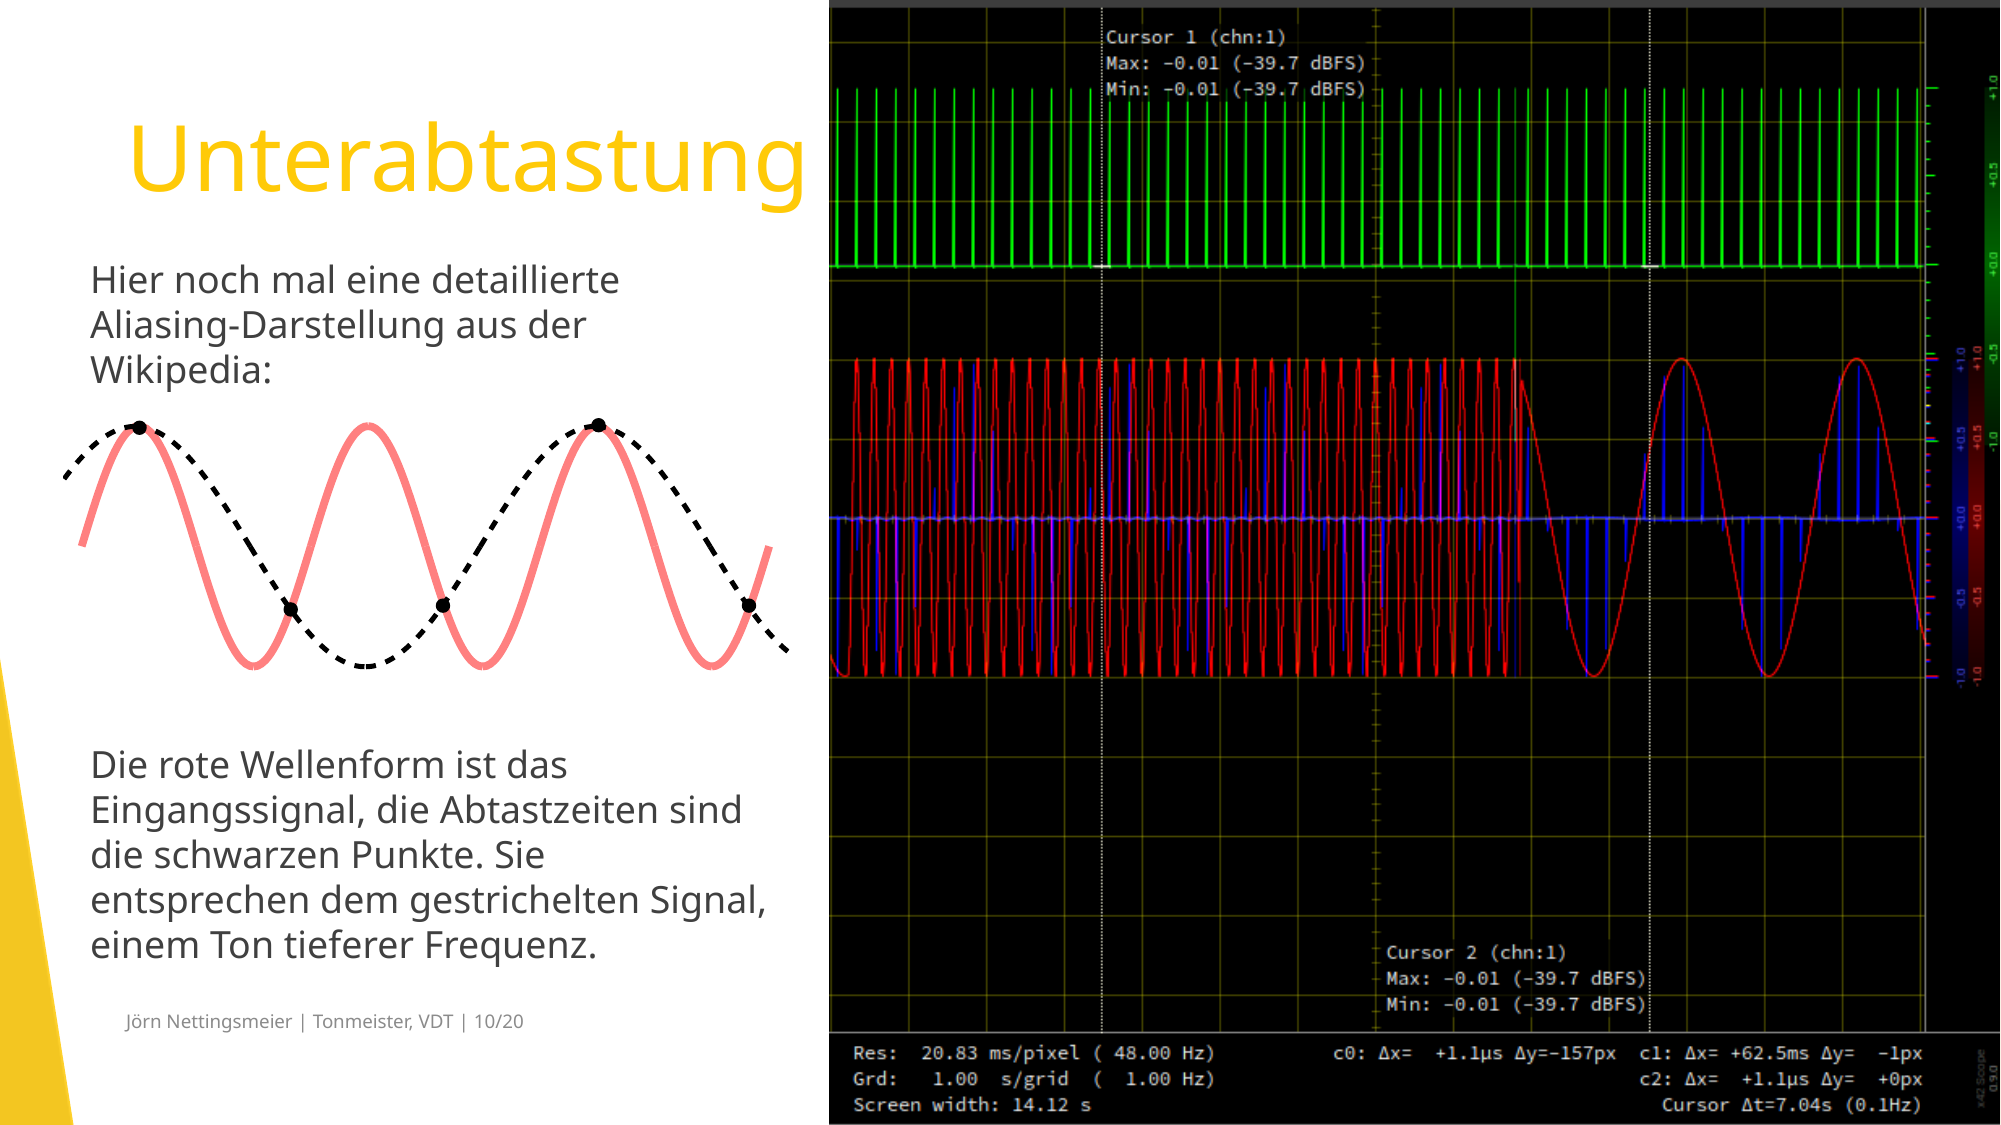

Unterabtastung
# Hier noch mal eine detaillierte Aliasing-Darstellung aus der Wikipedia:
Die rote Wellenform ist das Eingangssignal, die Abtastzeiten sind die schwarzen Punkte. Sie entsprechen dem gestrichelten Signal, einem Ton tieferer Frequenz.
Jörn Nettingsmeier | Tonmeister, VDT | 10/20